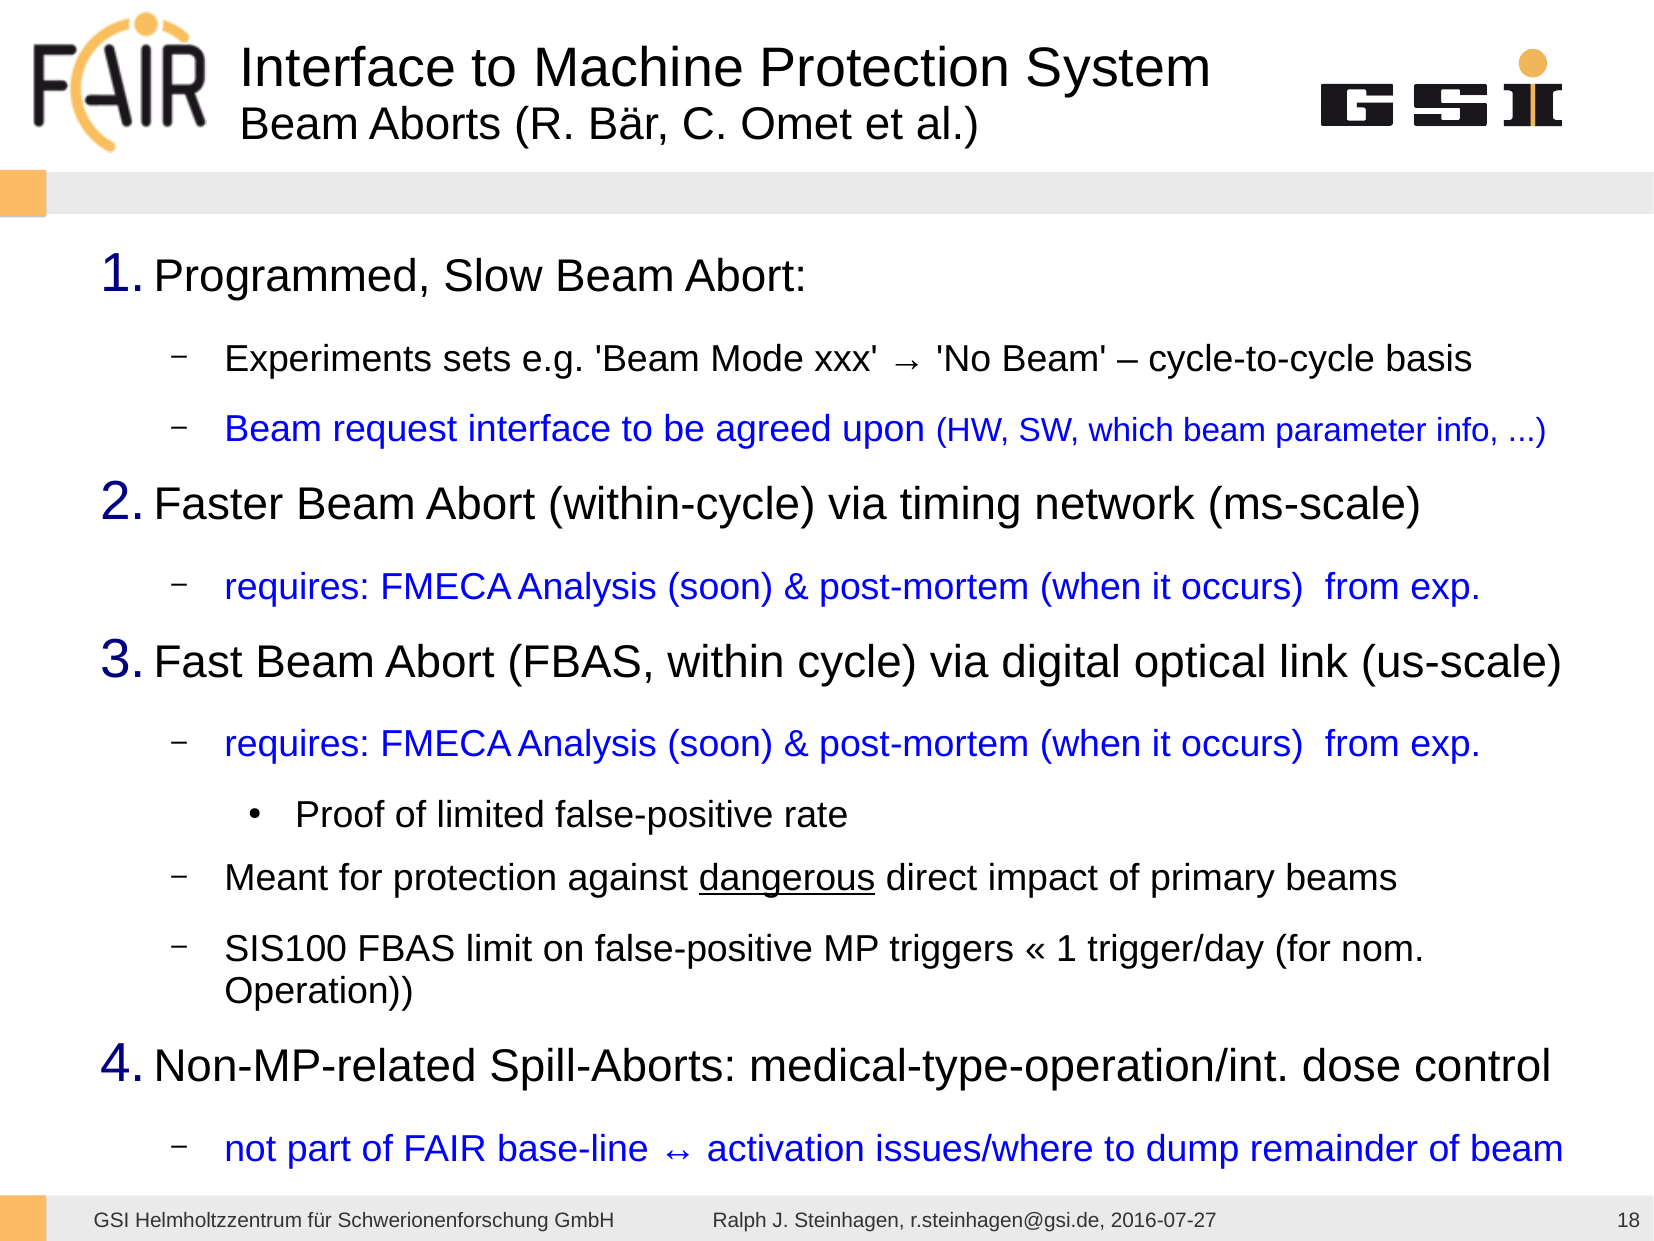

# Interface to Machine Protection System Beam Aborts (R. Bär, C. Omet et al.)
Programmed, Slow Beam Abort:
Experiments sets e.g. 'Beam Mode xxx' → 'No Beam' – cycle-to-cycle basis
Beam request interface to be agreed upon (HW, SW, which beam parameter info, ...)
Faster Beam Abort (within-cycle) via timing network (ms-scale)
requires: FMECA Analysis (soon) & post-mortem (when it occurs) from exp.
Fast Beam Abort (FBAS, within cycle) via digital optical link (us-scale)
requires: FMECA Analysis (soon) & post-mortem (when it occurs) from exp.
Proof of limited false-positive rate
Meant for protection against dangerous direct impact of primary beams
SIS100 FBAS limit on false-positive MP triggers « 1 trigger/day (for nom. Operation))
Non-MP-related Spill-Aborts: medical-type-operation/int. dose control
not part of FAIR base-line ↔ activation issues/where to dump remainder of beam